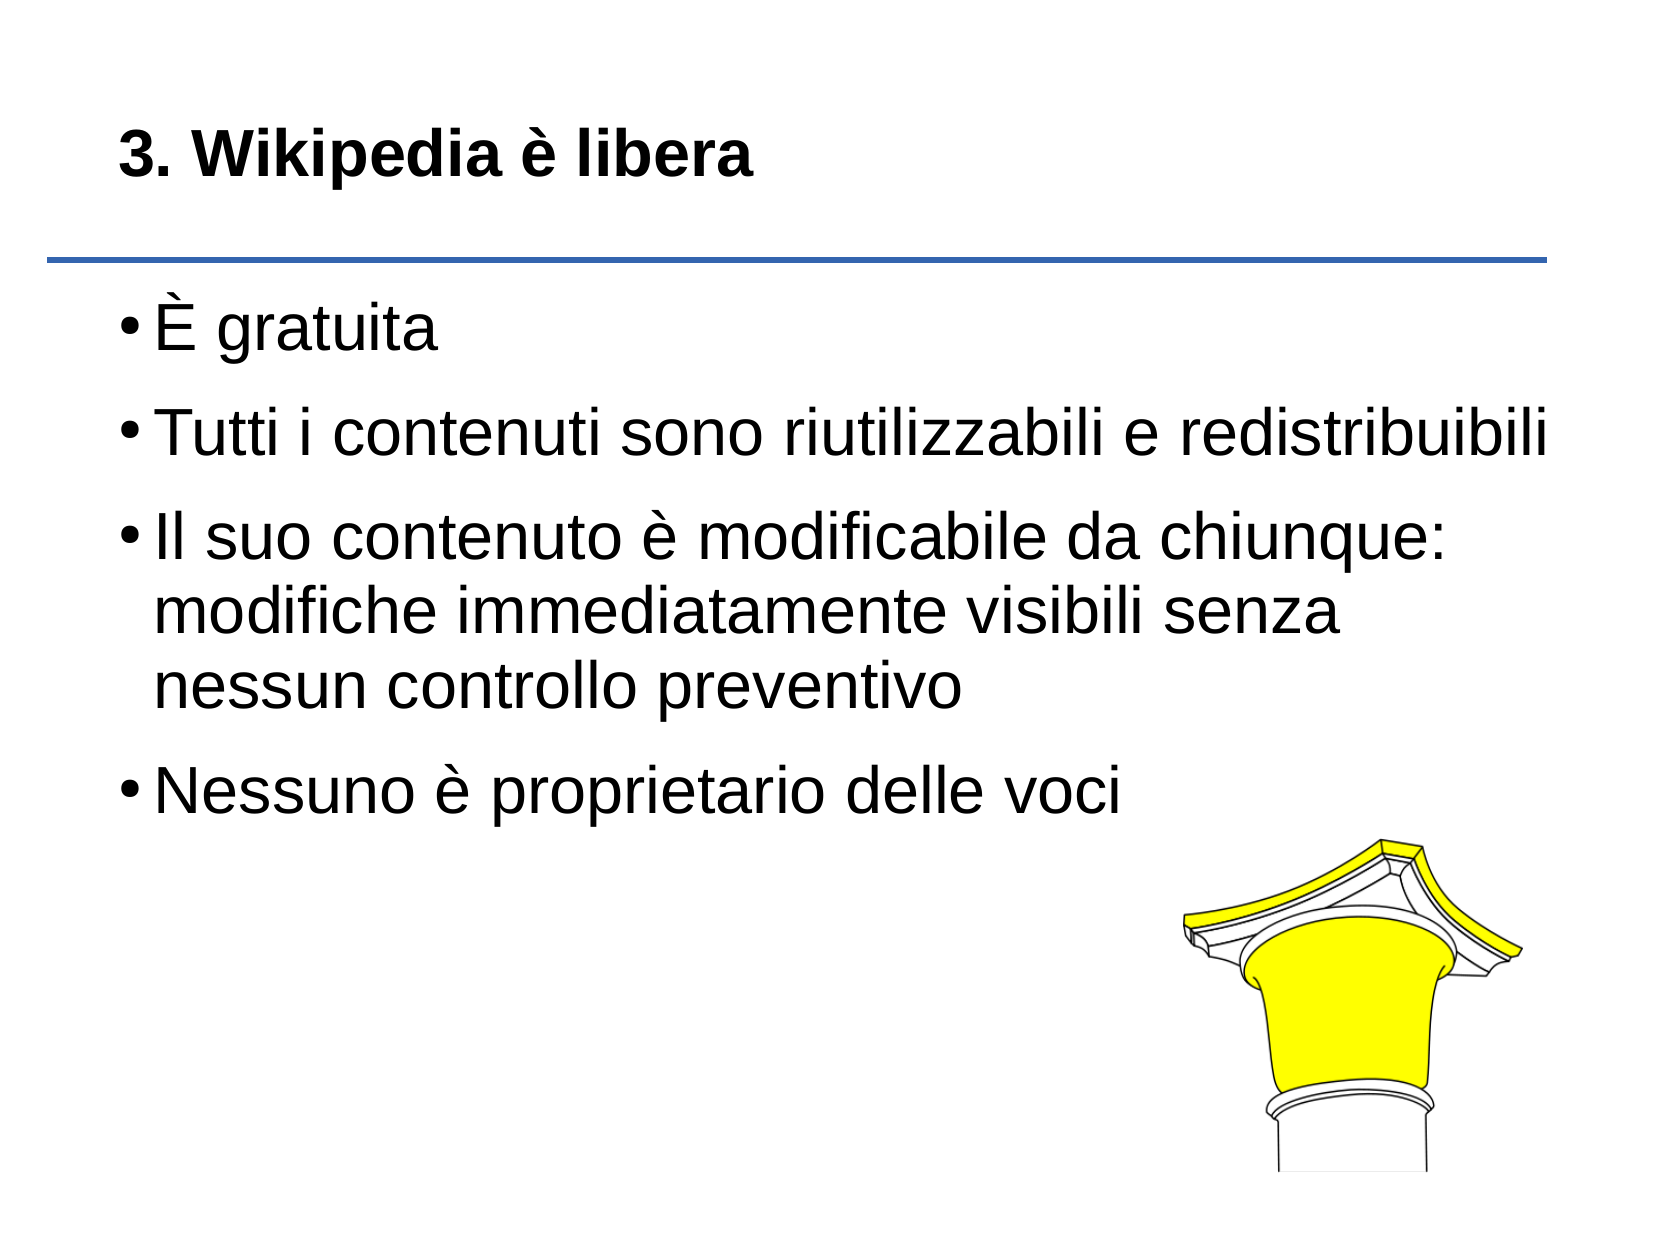

# 3. Wikipedia è libera
È gratuita
Tutti i contenuti sono riutilizzabili e redistribuibili
Il suo contenuto è modificabile da chiunque: modifiche immediatamente visibili senza nessun controllo preventivo
Nessuno è proprietario delle voci